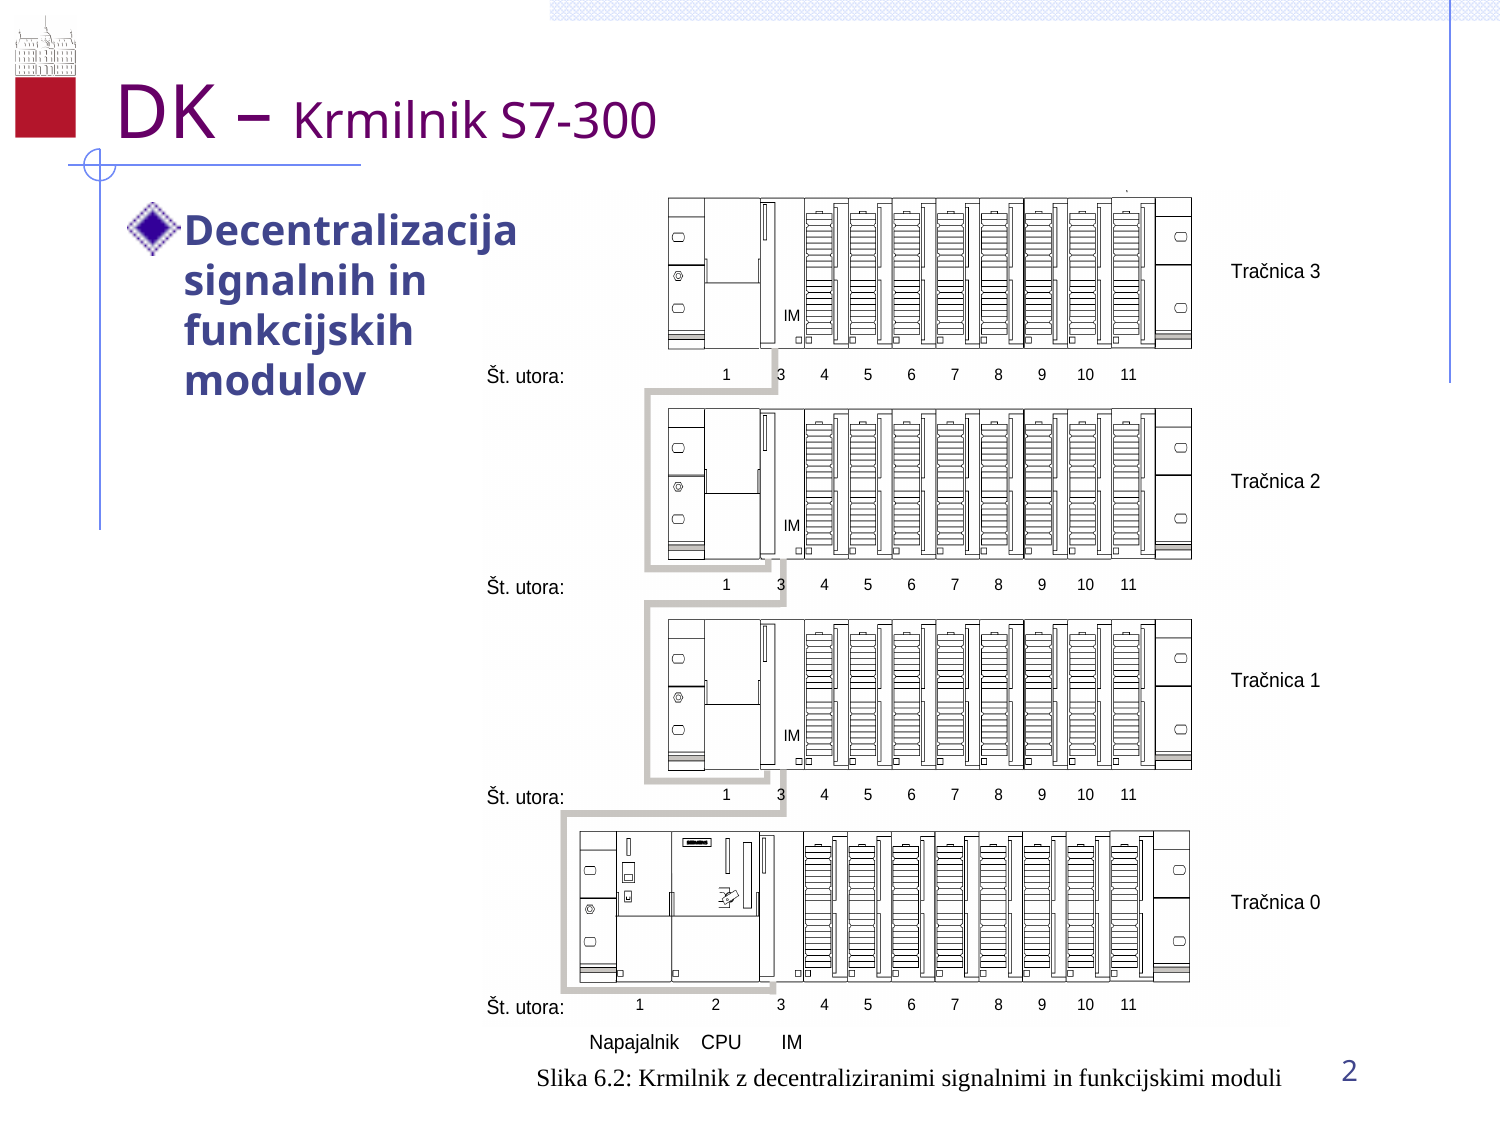

DK – Krmilnik S7-300
# Decentralizacija signalnih in funkcijskih modulov